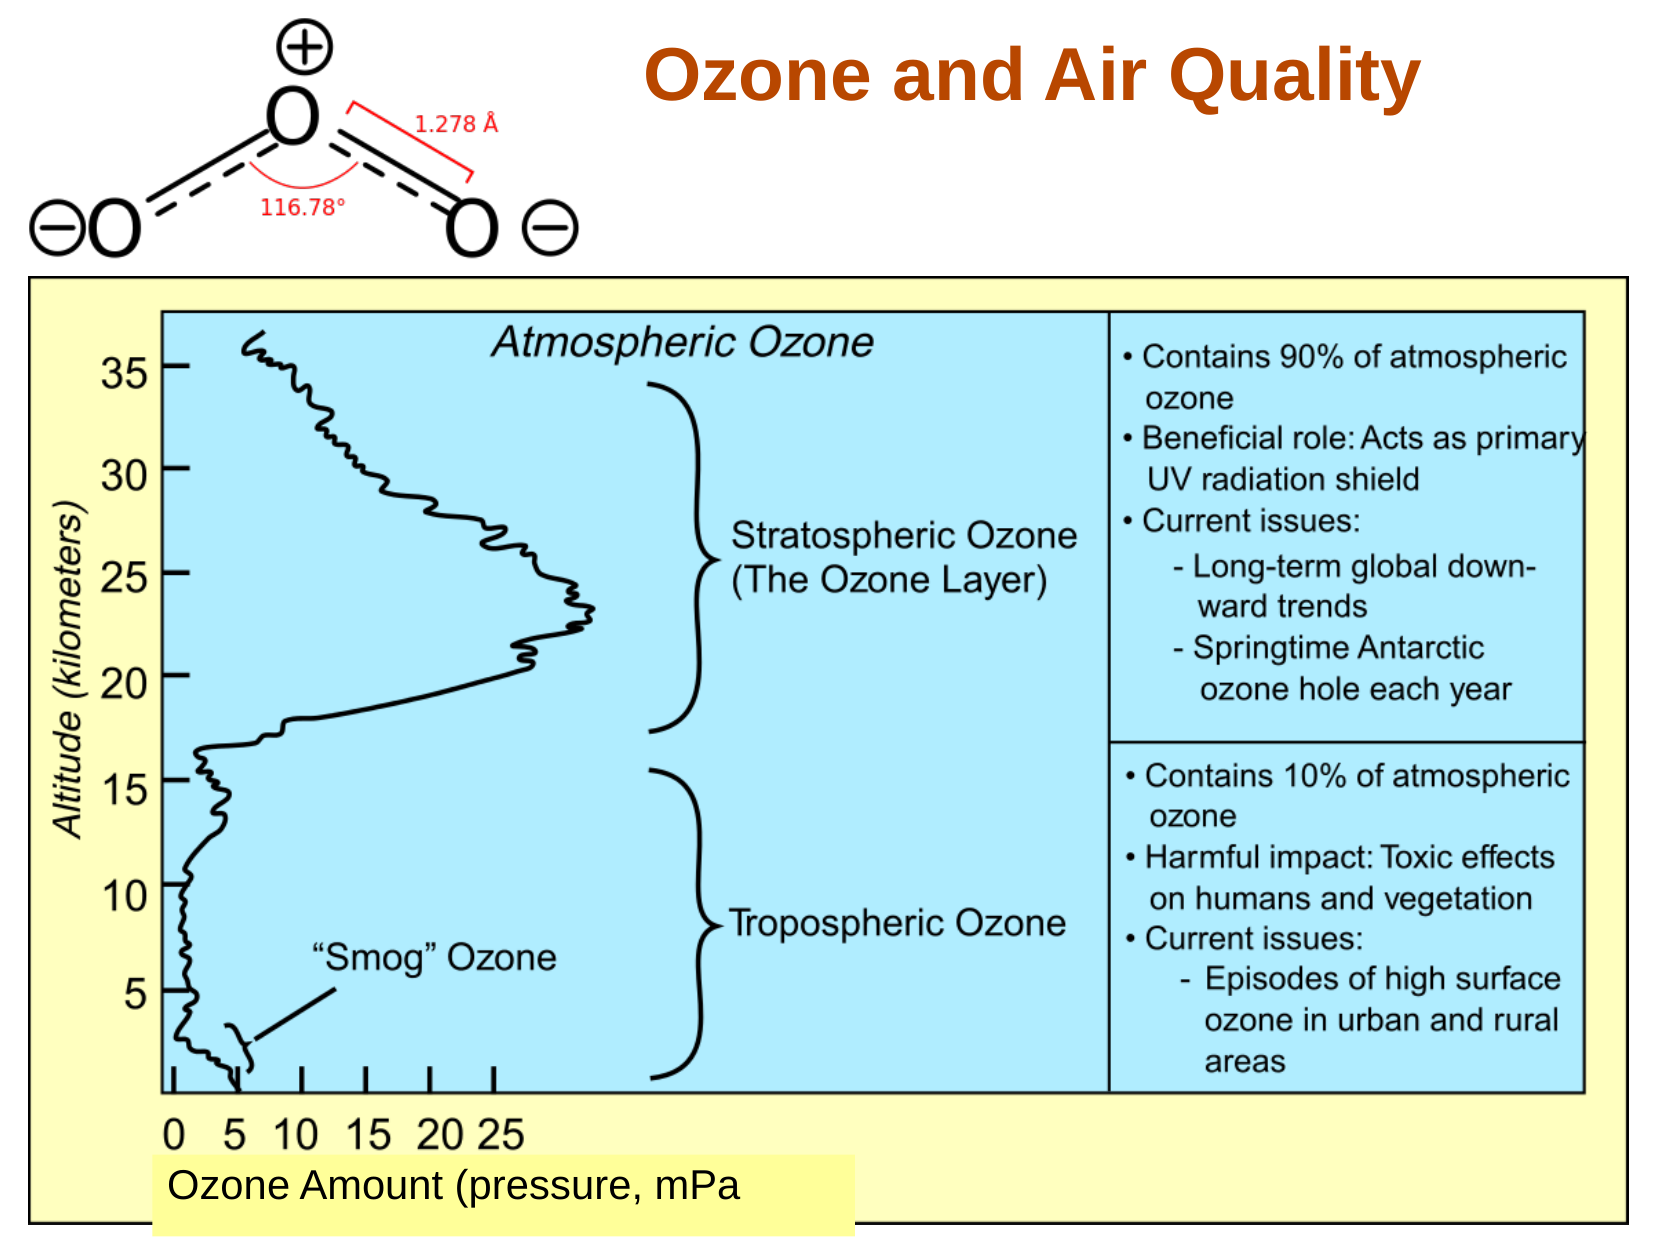

Ozone and Air Quality
Ozone Amount (pressure, mPa